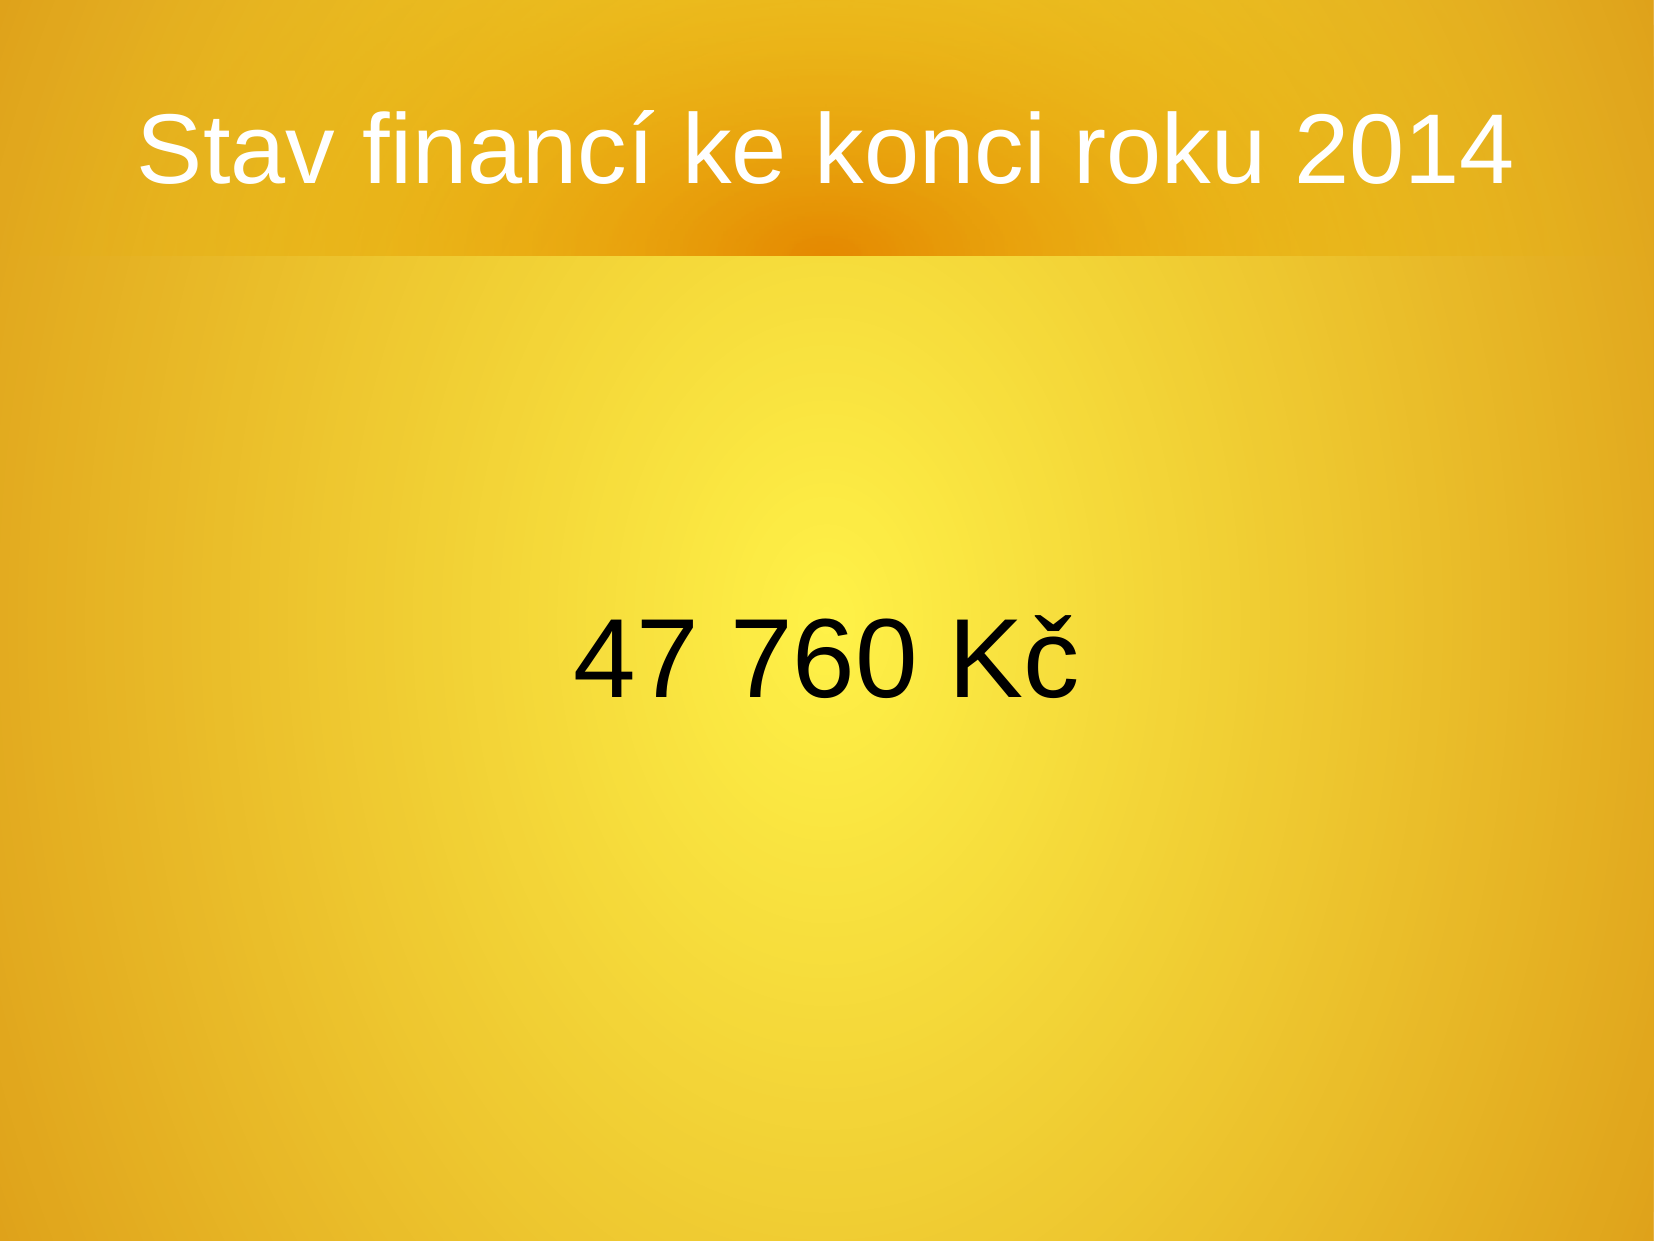

# Stav financí ke konci roku 2014
47 760 Kč